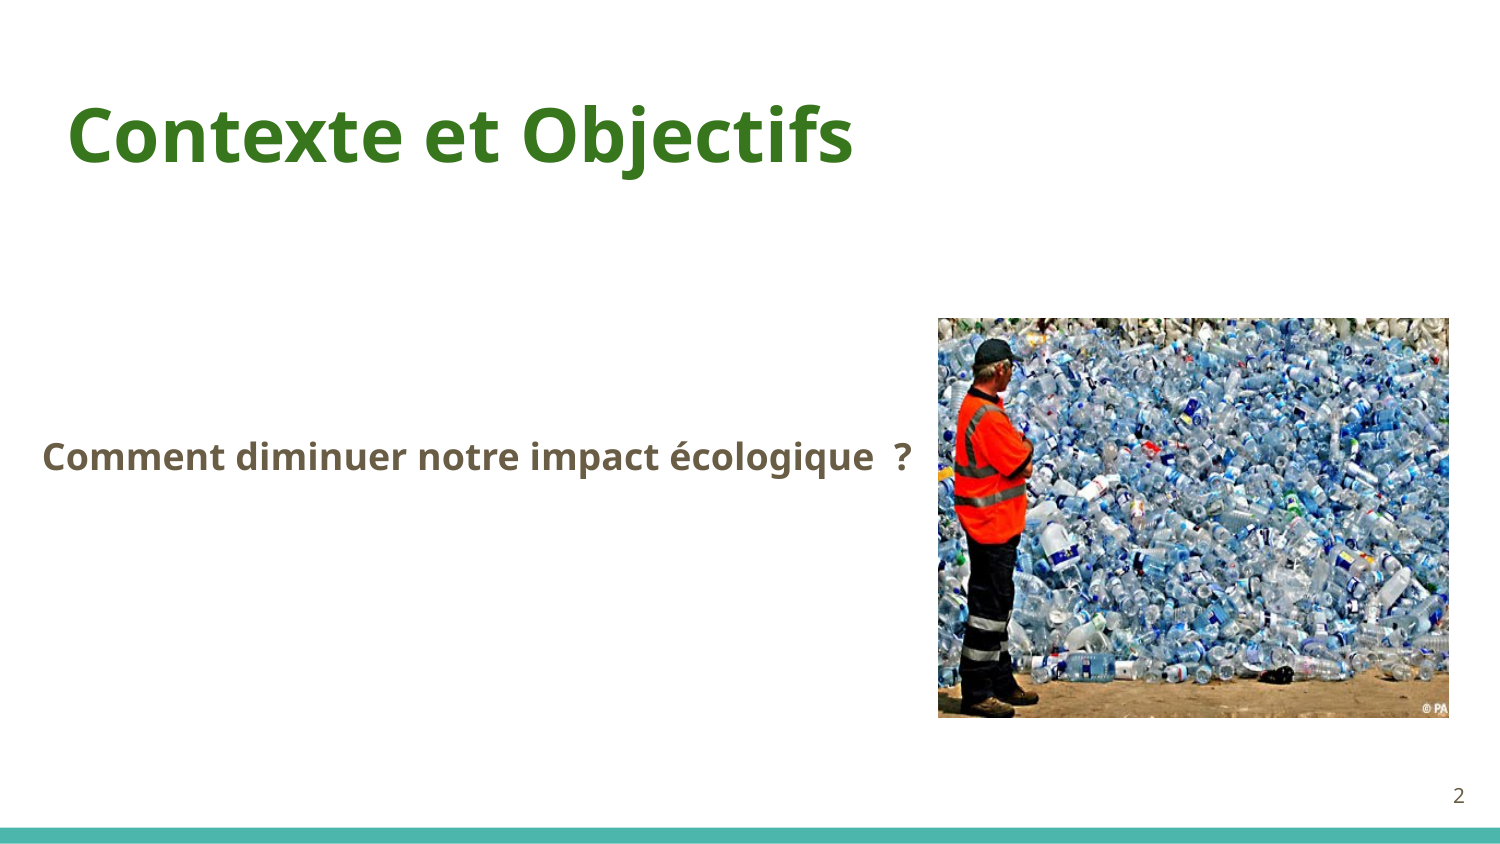

# Contexte et Objectifs
Comment diminuer notre impact écologique ?